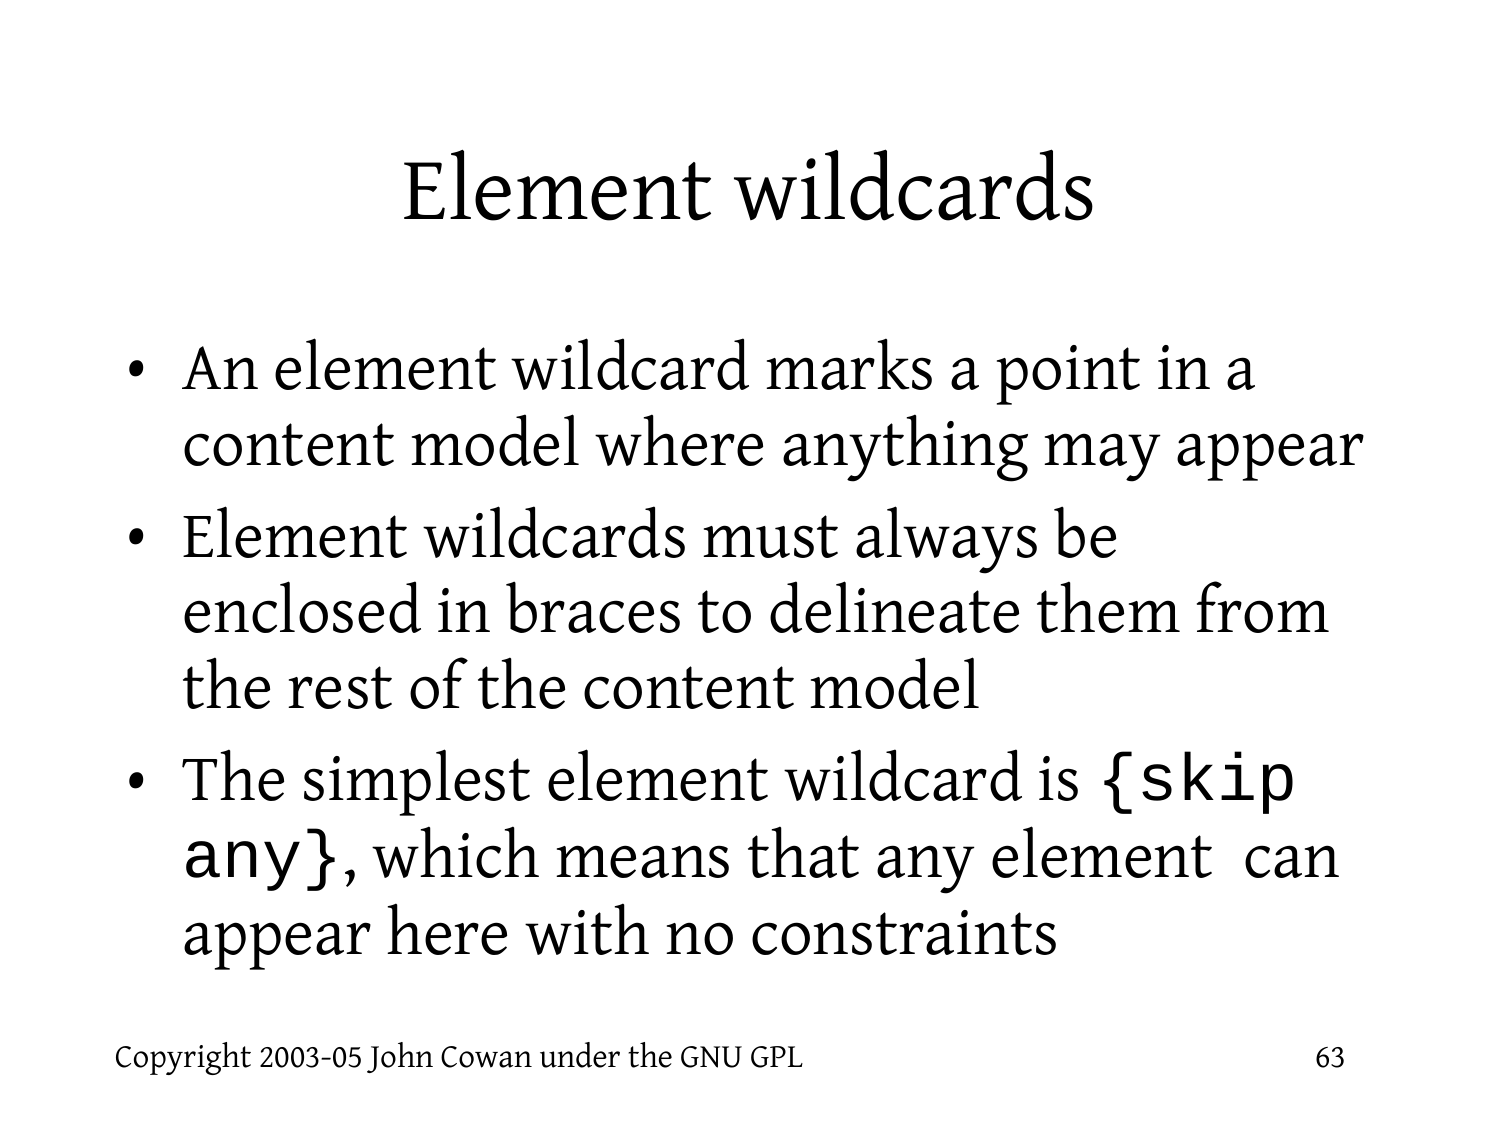

# Element wildcards
An element wildcard marks a point in a content model where anything may appear
Element wildcards must always be enclosed in braces to delineate them from the rest of the content model
The simplest element wildcard is {skip any}, which means that any element can appear here with no constraints